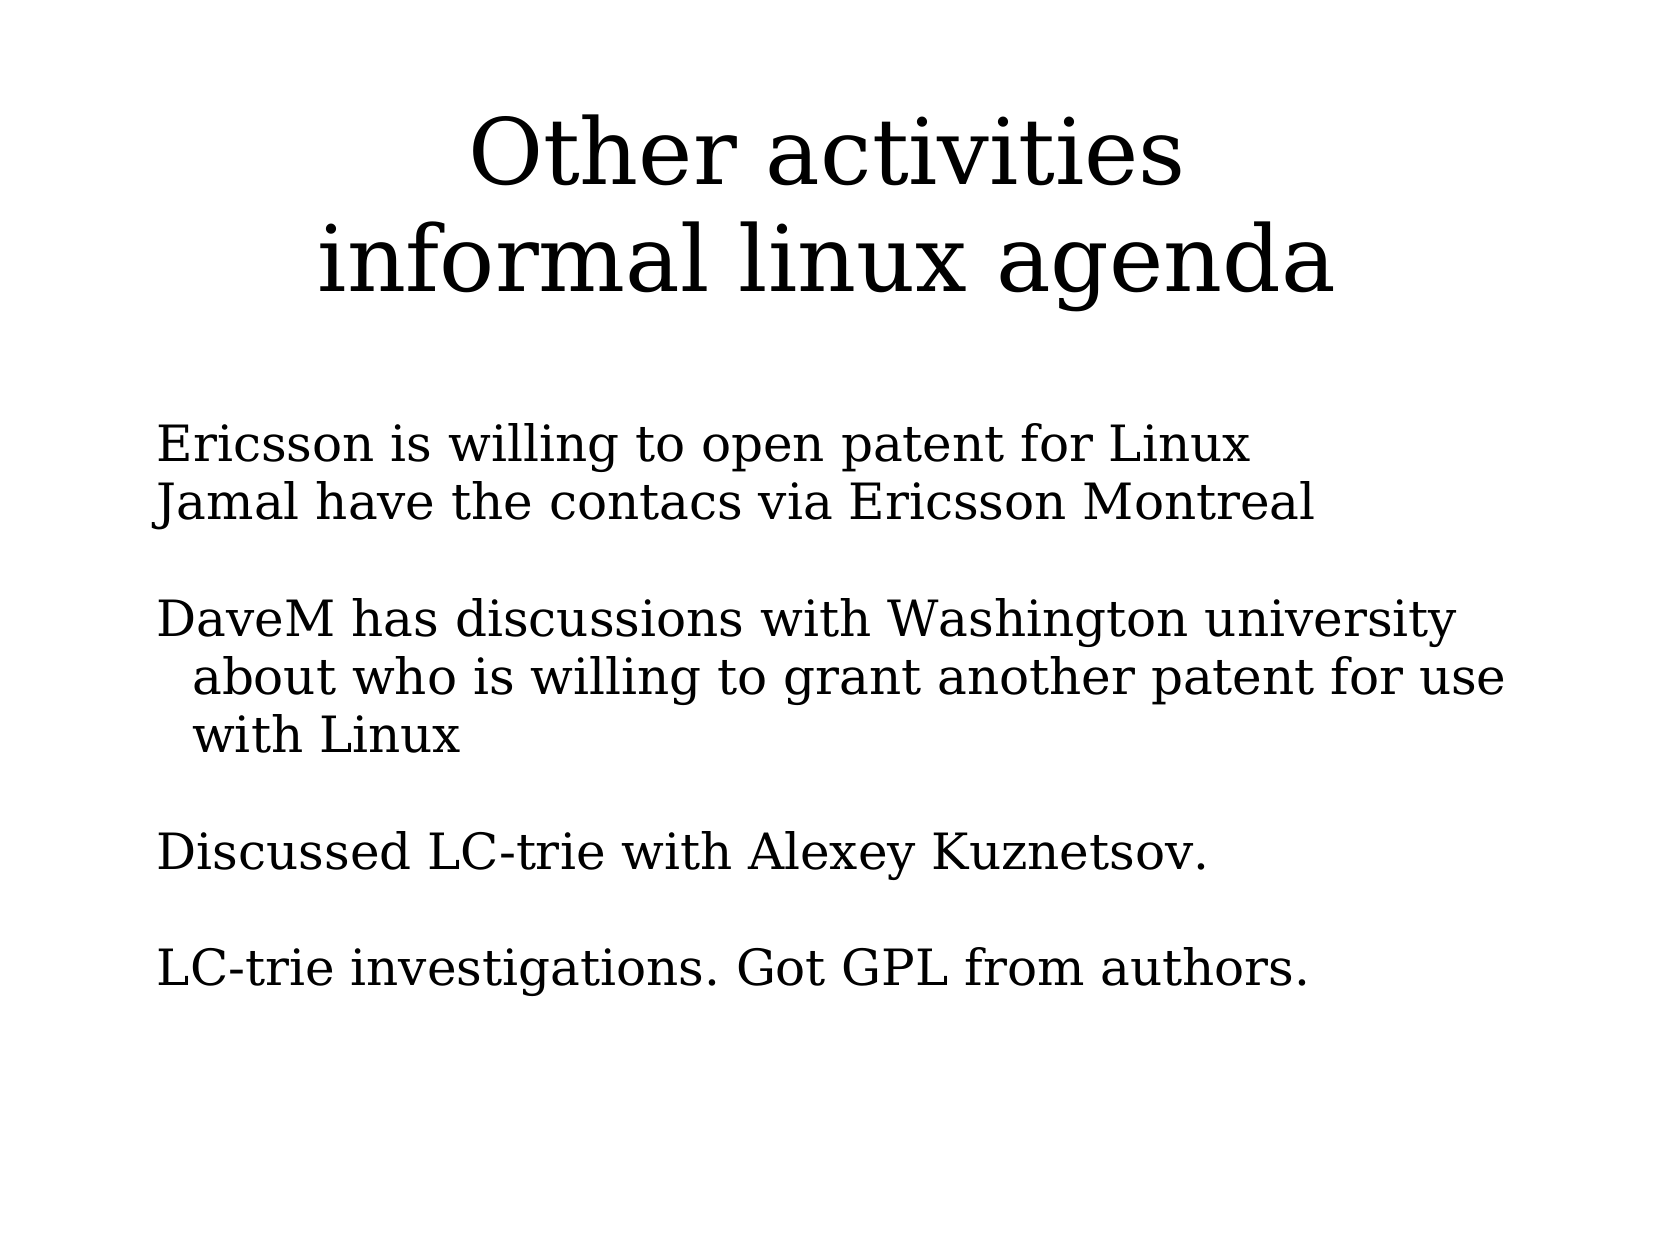

# Other activities informal linux agenda
Ericsson is willing to open patent for Linux
Jamal have the contacs via Ericsson Montreal
DaveM has discussions with Washington university about who is willing to grant another patent for use with Linux
Discussed LC-trie with Alexey Kuznetsov.
LC-trie investigations. Got GPL from authors.